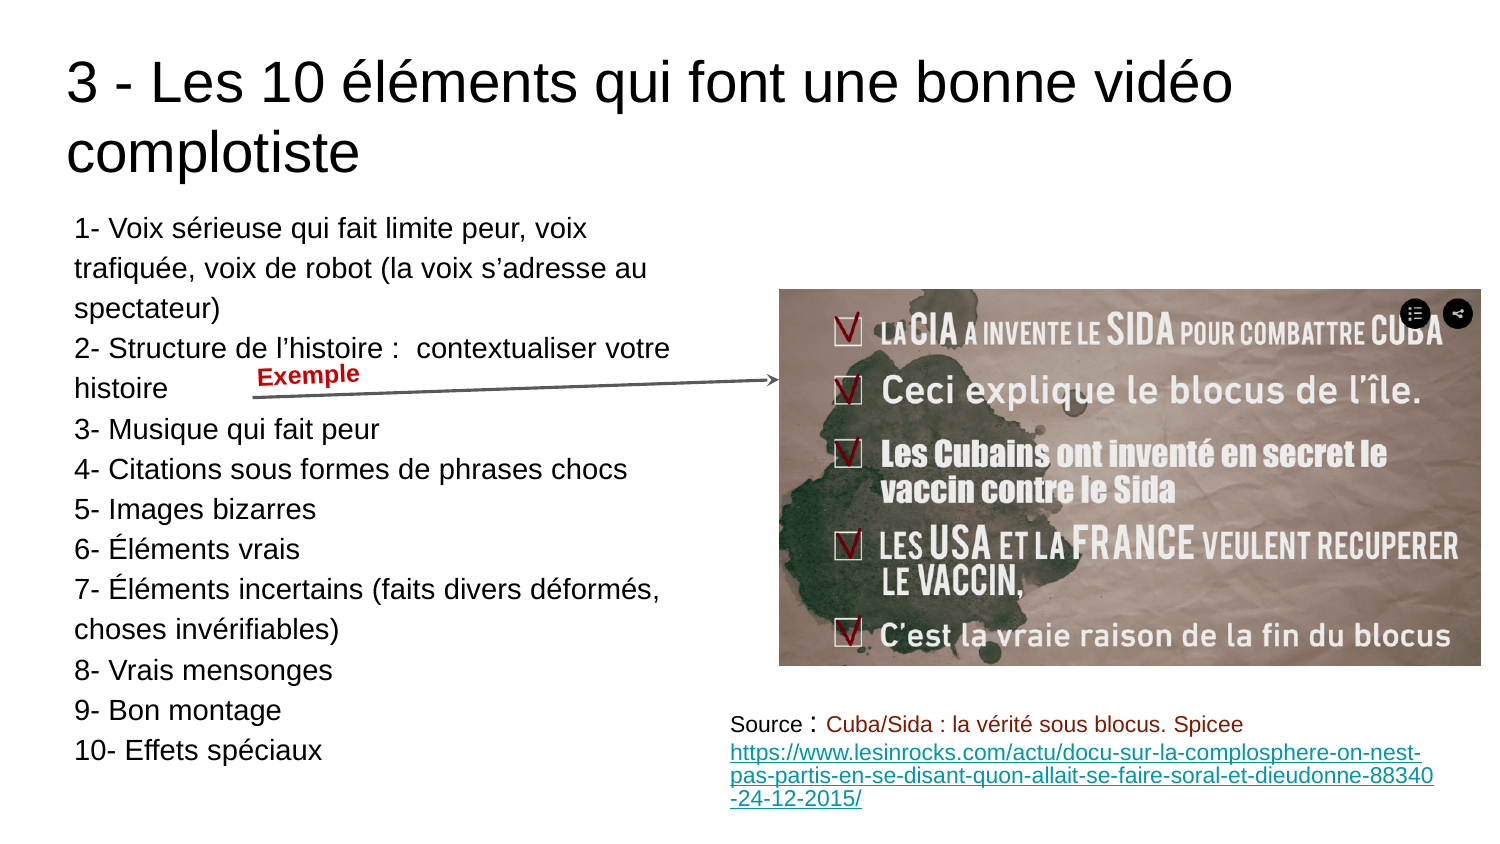

# 3 - Les 10 éléments qui font une bonne vidéo complotiste
1- Voix sérieuse qui fait limite peur, voix trafiquée, voix de robot (la voix s’adresse au spectateur)
2- Structure de l’histoire : contextualiser votre histoire
3- Musique qui fait peur
4- Citations sous formes de phrases chocs
5- Images bizarres
6- Éléments vrais
7- Éléments incertains (faits divers déformés, choses invérifiables)
8- Vrais mensonges
9- Bon montage
10- Effets spéciaux
Exemple
Source : Cuba/Sida : la vérité sous blocus. Spicee
https://www.lesinrocks.com/actu/docu-sur-la-complosphere-on-nest-pas-partis-en-se-disant-quon-allait-se-faire-soral-et-dieudonne-88340-24-12-2015/